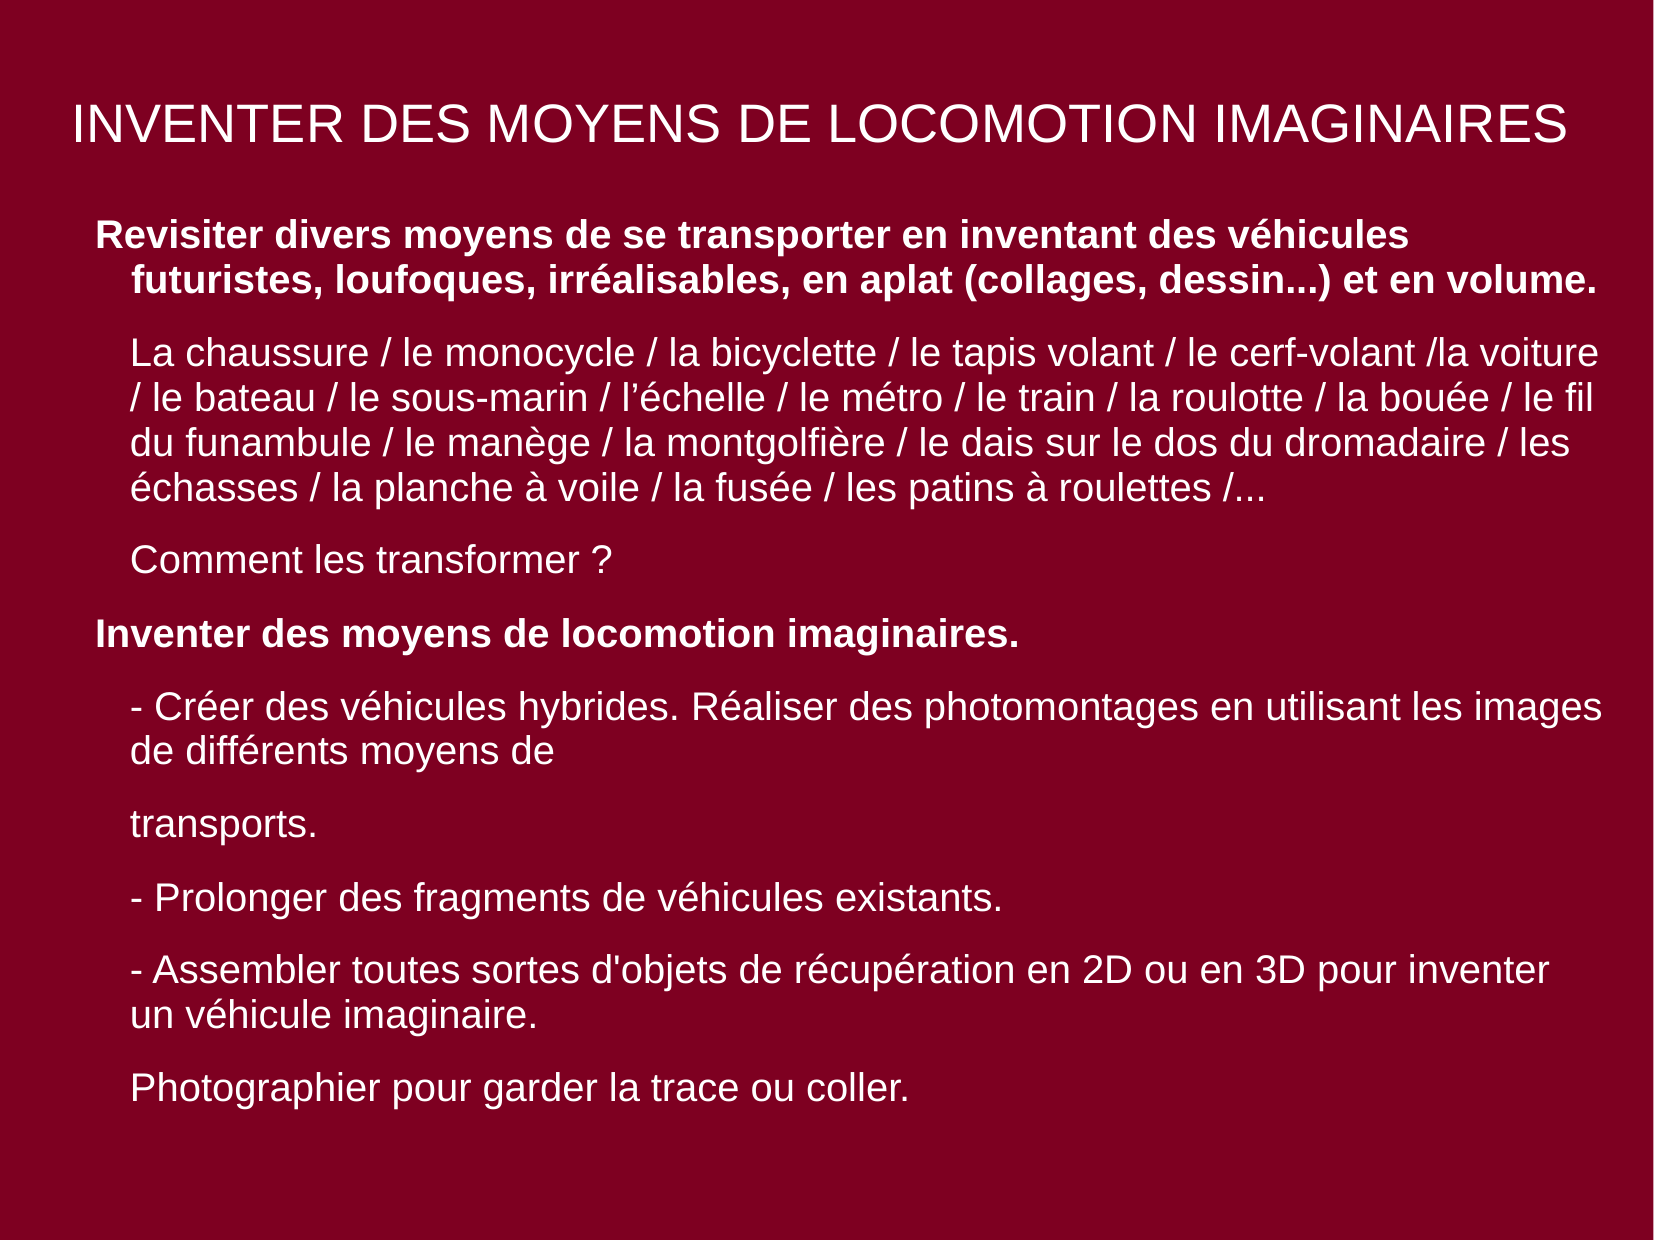

# INVENTER DES MOYENS DE LOCOMOTION IMAGINAIRES
Revisiter divers moyens de se transporter en inventant des véhicules futuristes, loufoques, irréalisables, en aplat (collages, dessin...) et en volume.
La chaussure / le monocycle / la bicyclette / le tapis volant / le cerf-volant /la voiture / le bateau / le sous-marin / l’échelle / le métro / le train / la roulotte / la bouée / le fil du funambule / le manège / la montgolfière / le dais sur le dos du dromadaire / les échasses / la planche à voile / la fusée / les patins à roulettes /...
Comment les transformer ?
Inventer des moyens de locomotion imaginaires.
- Créer des véhicules hybrides. Réaliser des photomontages en utilisant les images de différents moyens de
transports.
- Prolonger des fragments de véhicules existants.
- Assembler toutes sortes d'objets de récupération en 2D ou en 3D pour inventer un véhicule imaginaire.
Photographier pour garder la trace ou coller.